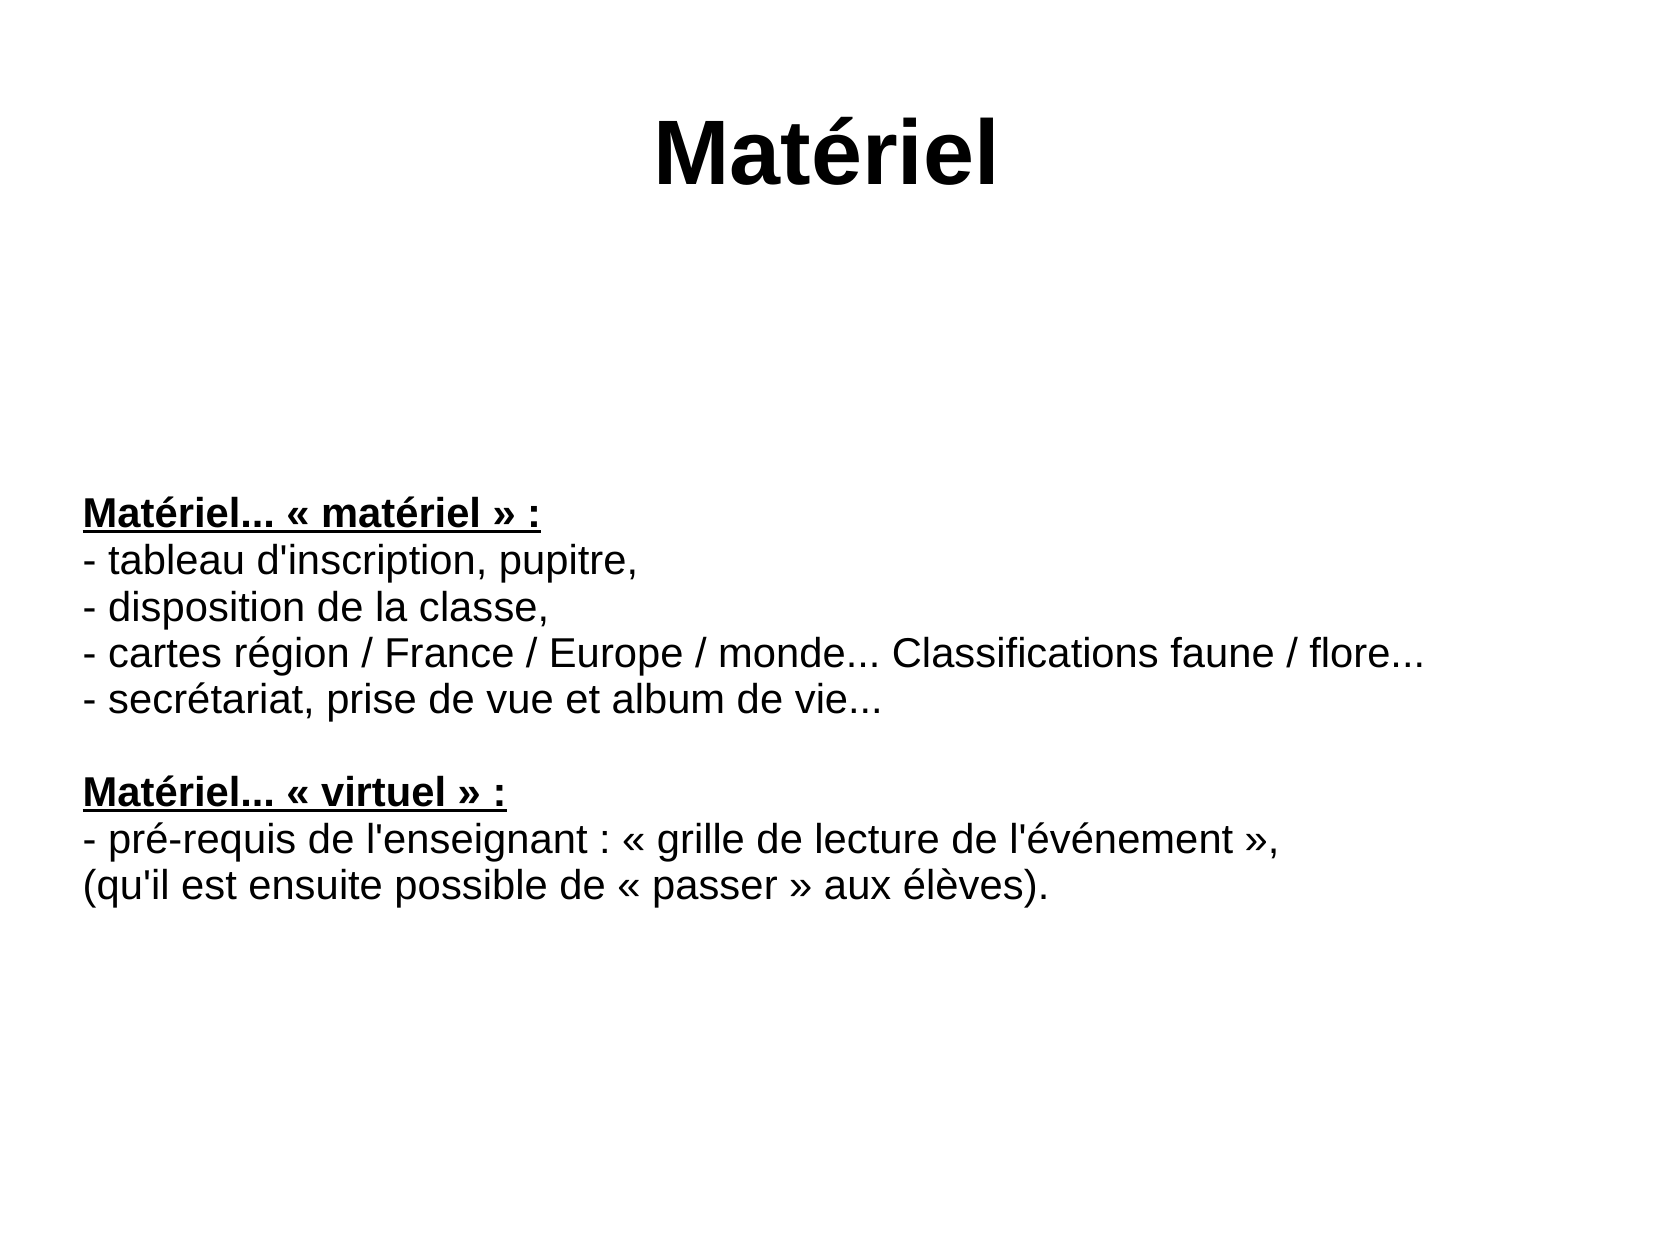

# Matériel
Matériel... « matériel » :
- tableau d'inscription, pupitre,
- disposition de la classe,
- cartes région / France / Europe / monde... Classifications faune / flore...
- secrétariat, prise de vue et album de vie...
Matériel... « virtuel » :
- pré-requis de l'enseignant : « grille de lecture de l'événement »,
(qu'il est ensuite possible de « passer » aux élèves).